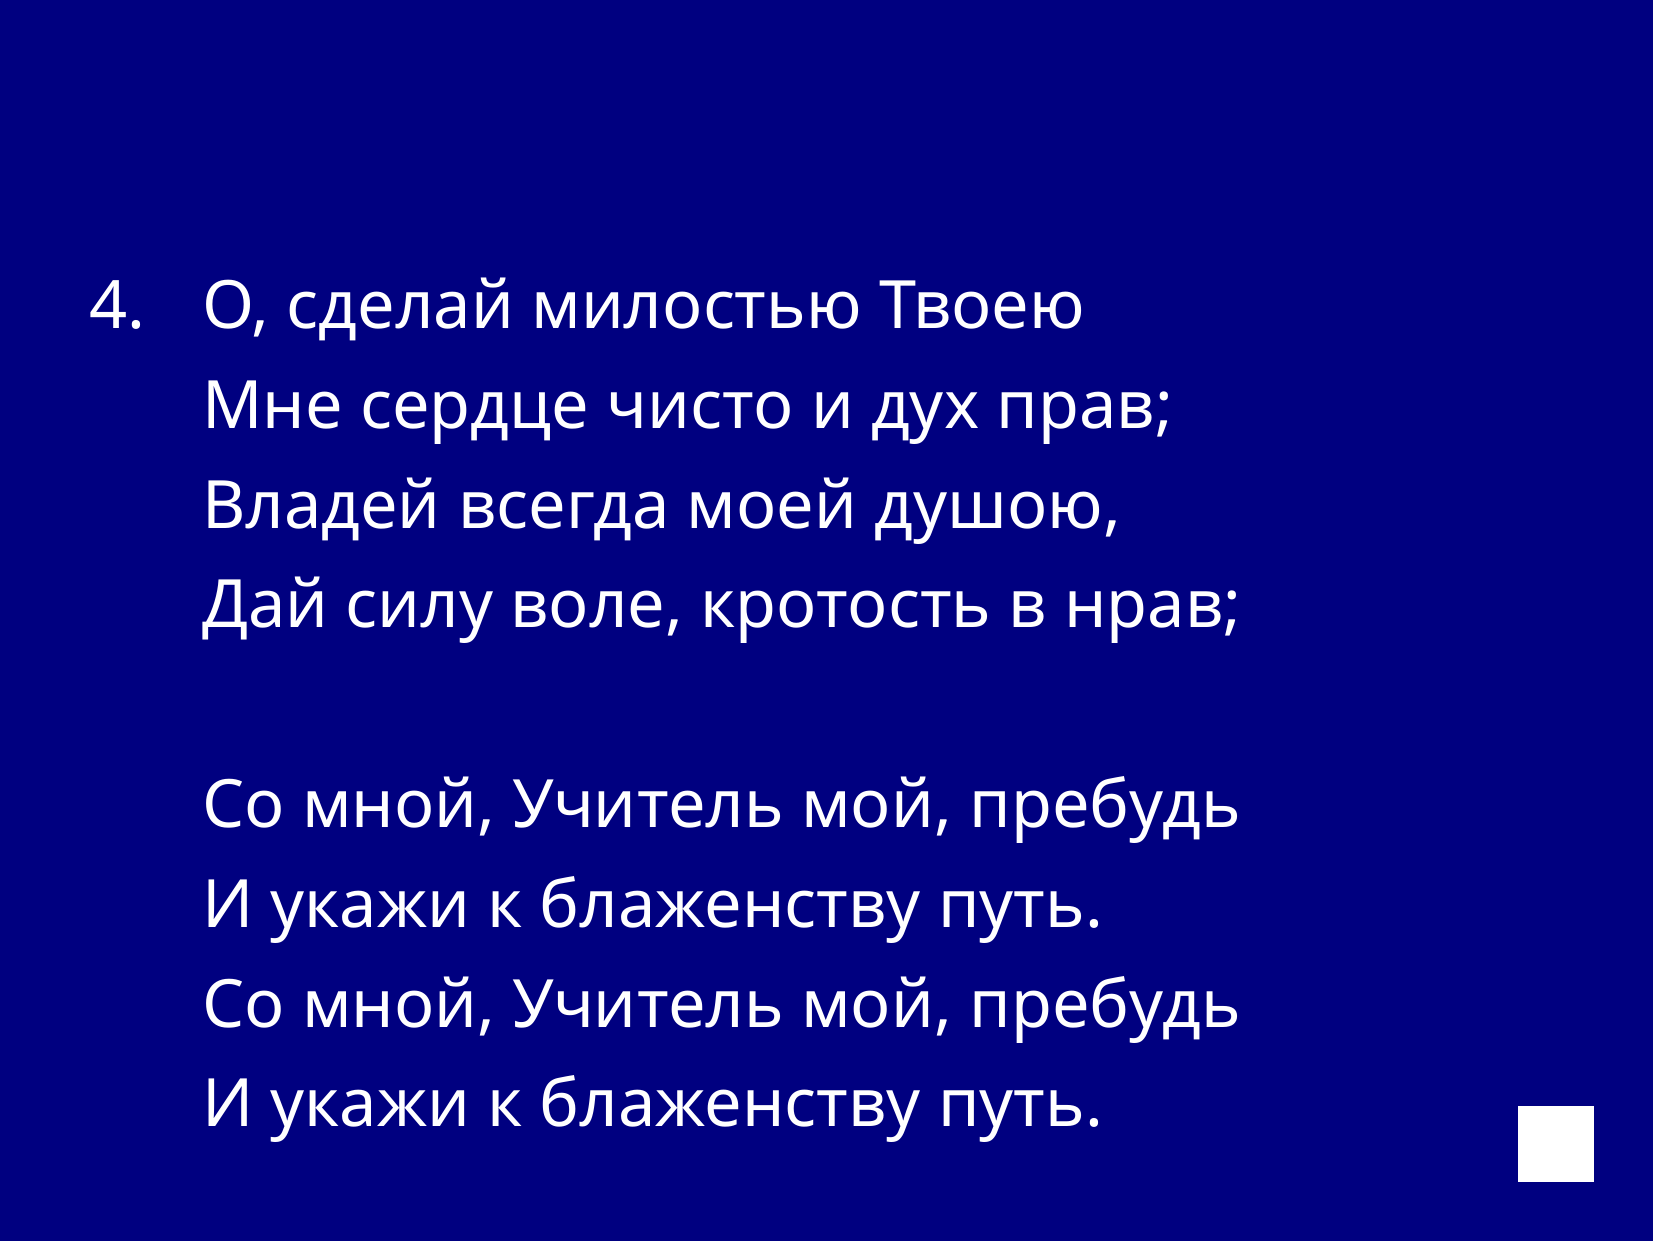

4.	О, сделай милостью Твоею
	Мне сердце чисто и дух прав;
	Владей всегда моей душою,
	Дай силу воле, кротость в нрав;
	Со мной, Учитель мой, пребудь
	И укажи к блаженству путь.
	Со мной, Учитель мой, пребудь
	И укажи к блаженству путь.